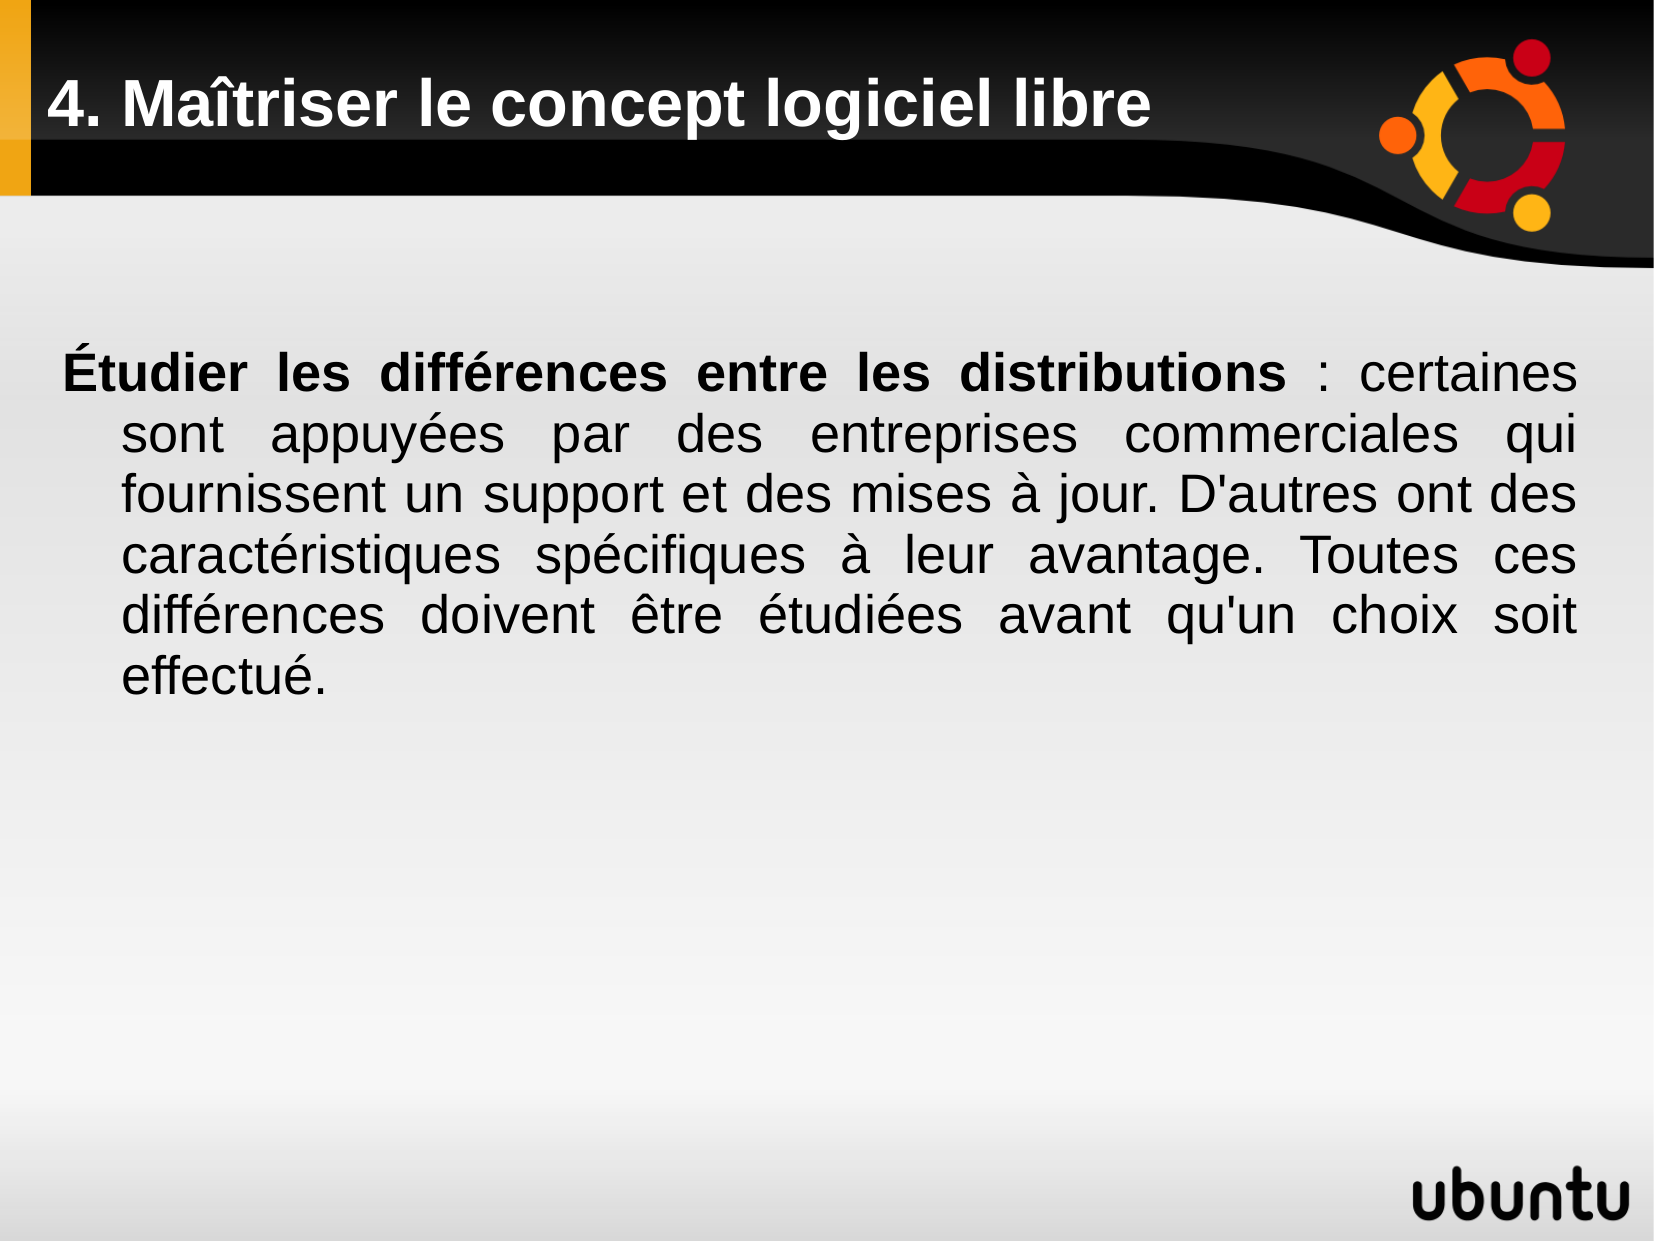

# 4. Maîtriser le concept logiciel libre
Étudier les différences entre les distributions : certaines sont appuyées par des entreprises commerciales qui fournissent un support et des mises à jour. D'autres ont des caractéristiques spécifiques à leur avantage. Toutes ces différences doivent être étudiées avant qu'un choix soit effectué.